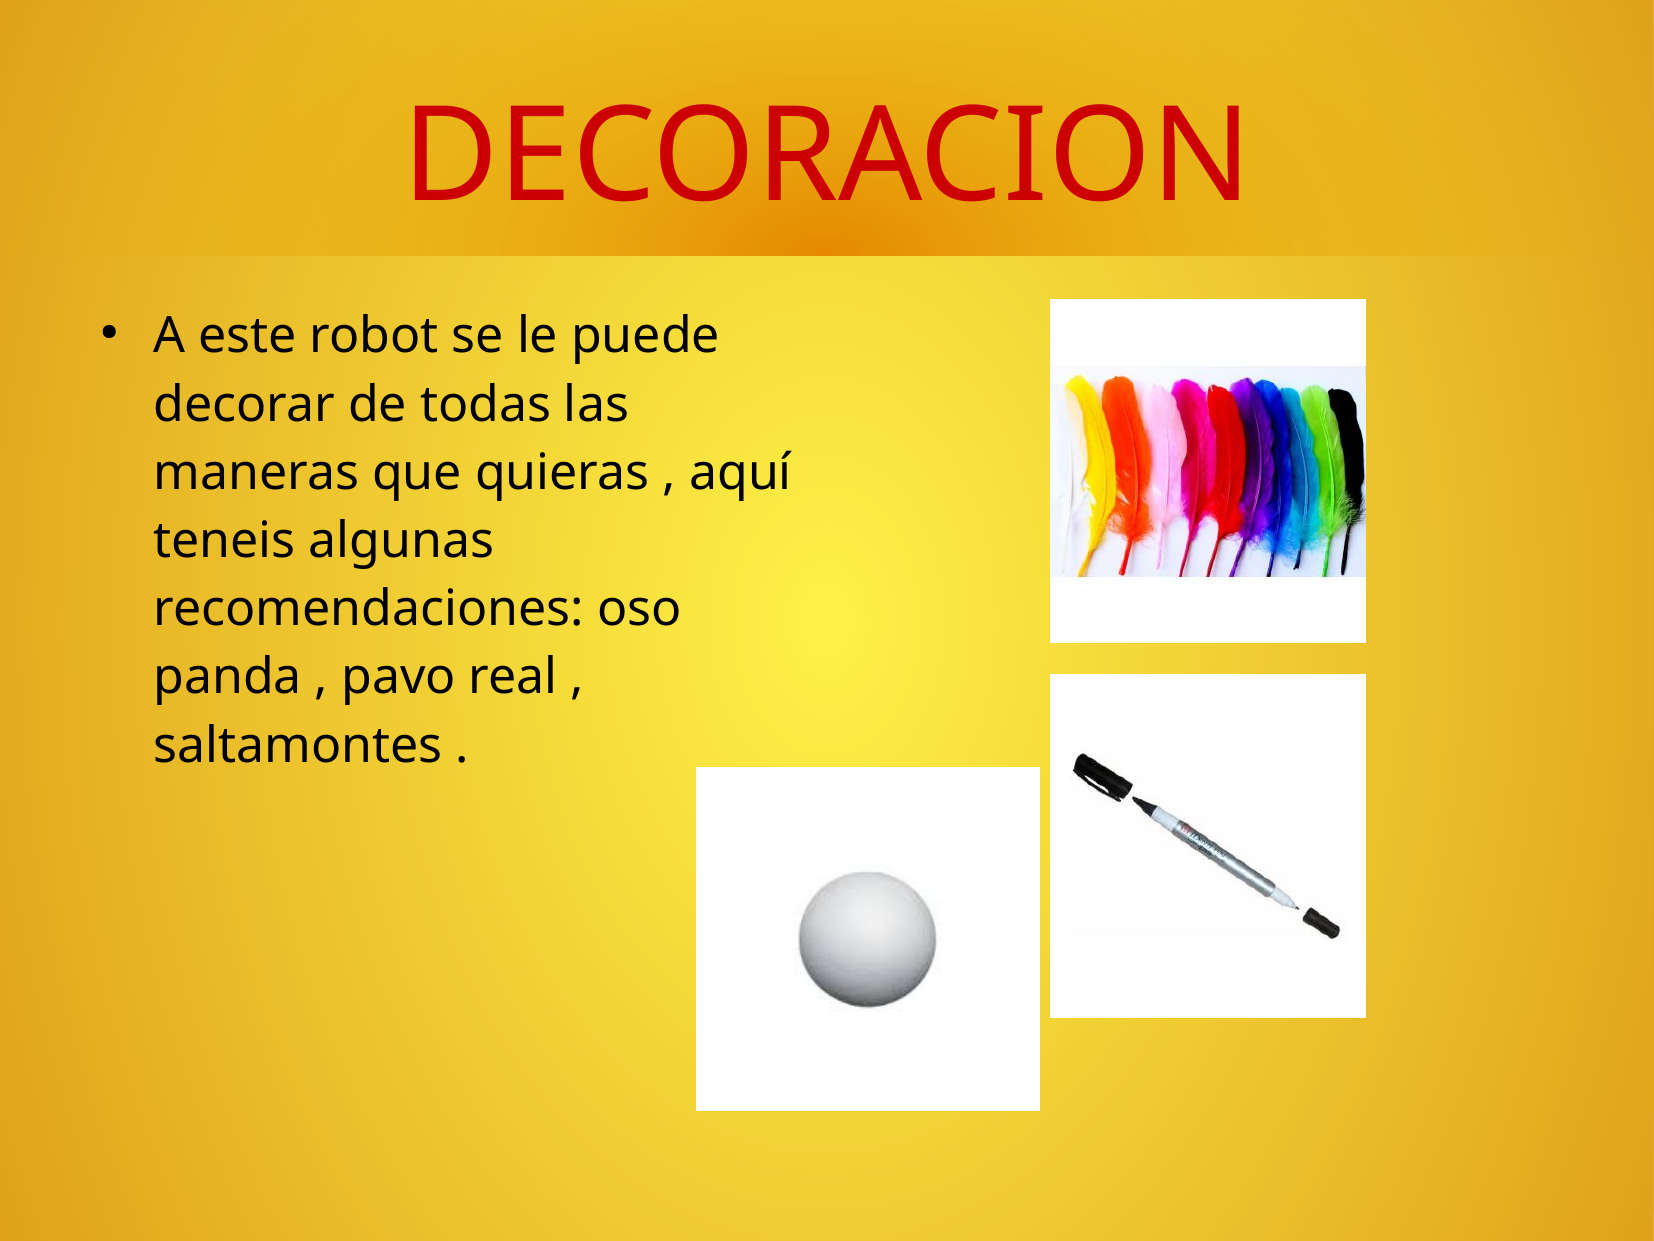

# DECORACION
A este robot se le puede decorar de todas las maneras que quieras , aquí teneis algunas recomendaciones: oso panda , pavo real , saltamontes .